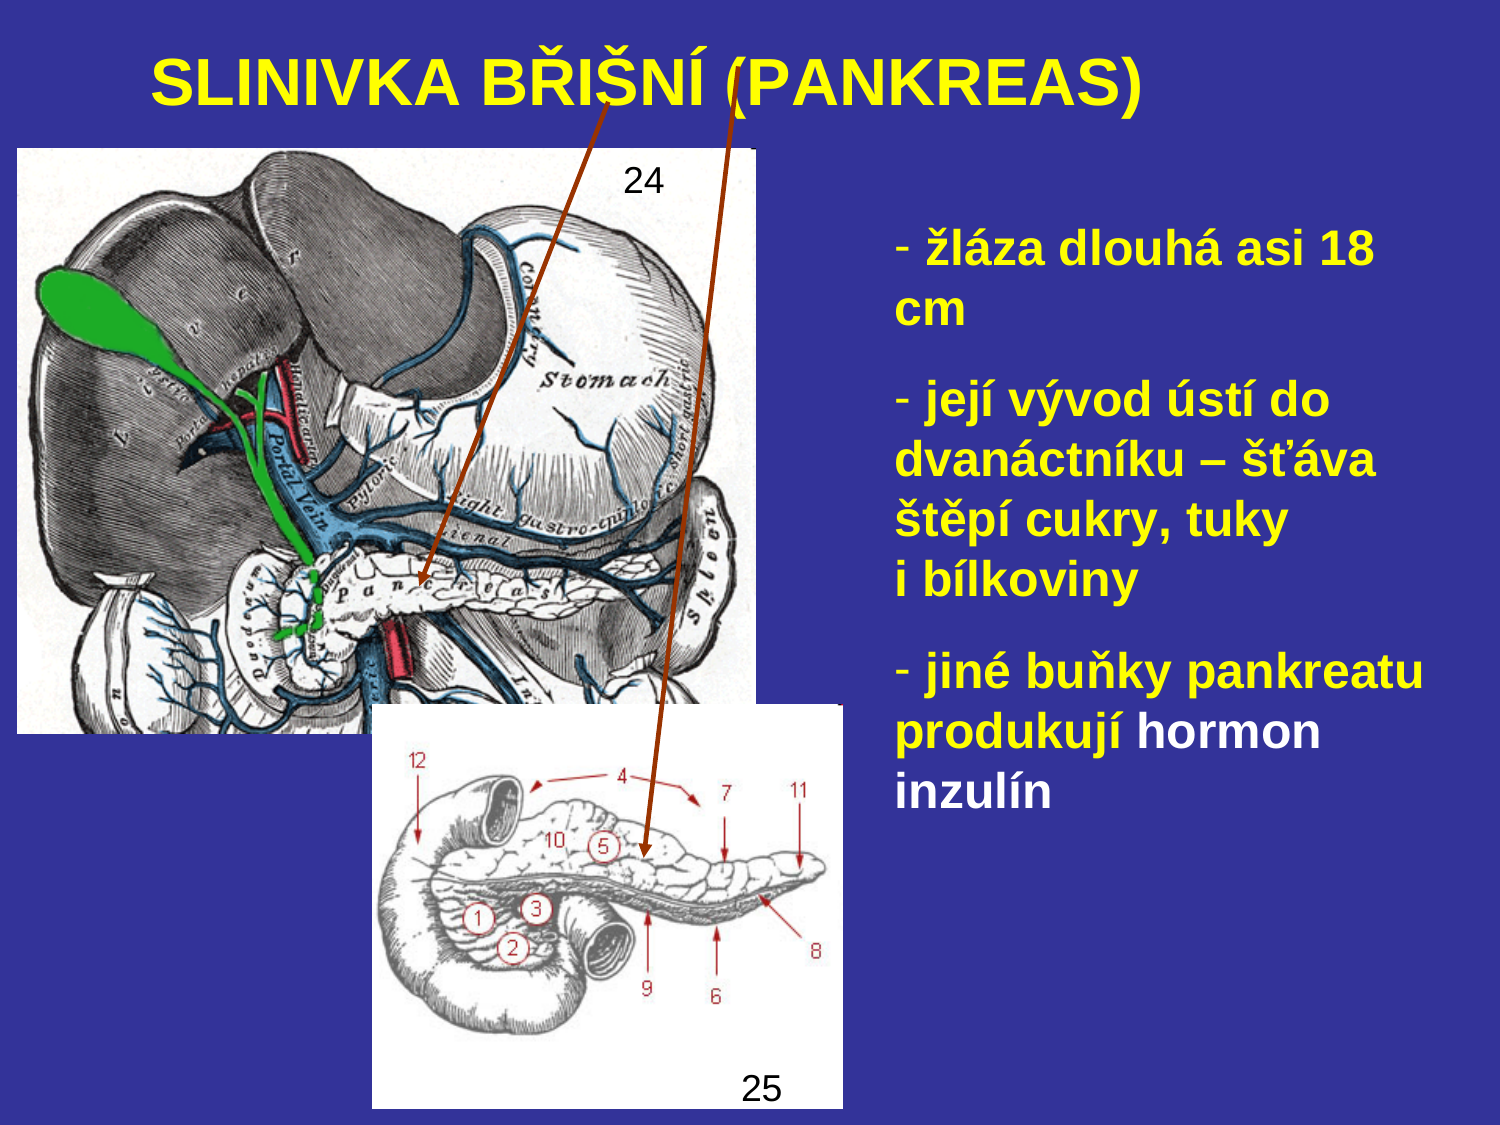

SLINIVKA BŘIŠNÍ (PANKREAS)
24
 žláza dlouhá asi 18 cm
 její vývod ústí do dvanáctníku – šťáva štěpí cukry, tuky
i bílkoviny
 jiné buňky pankreatu produkují hormon inzulín
25